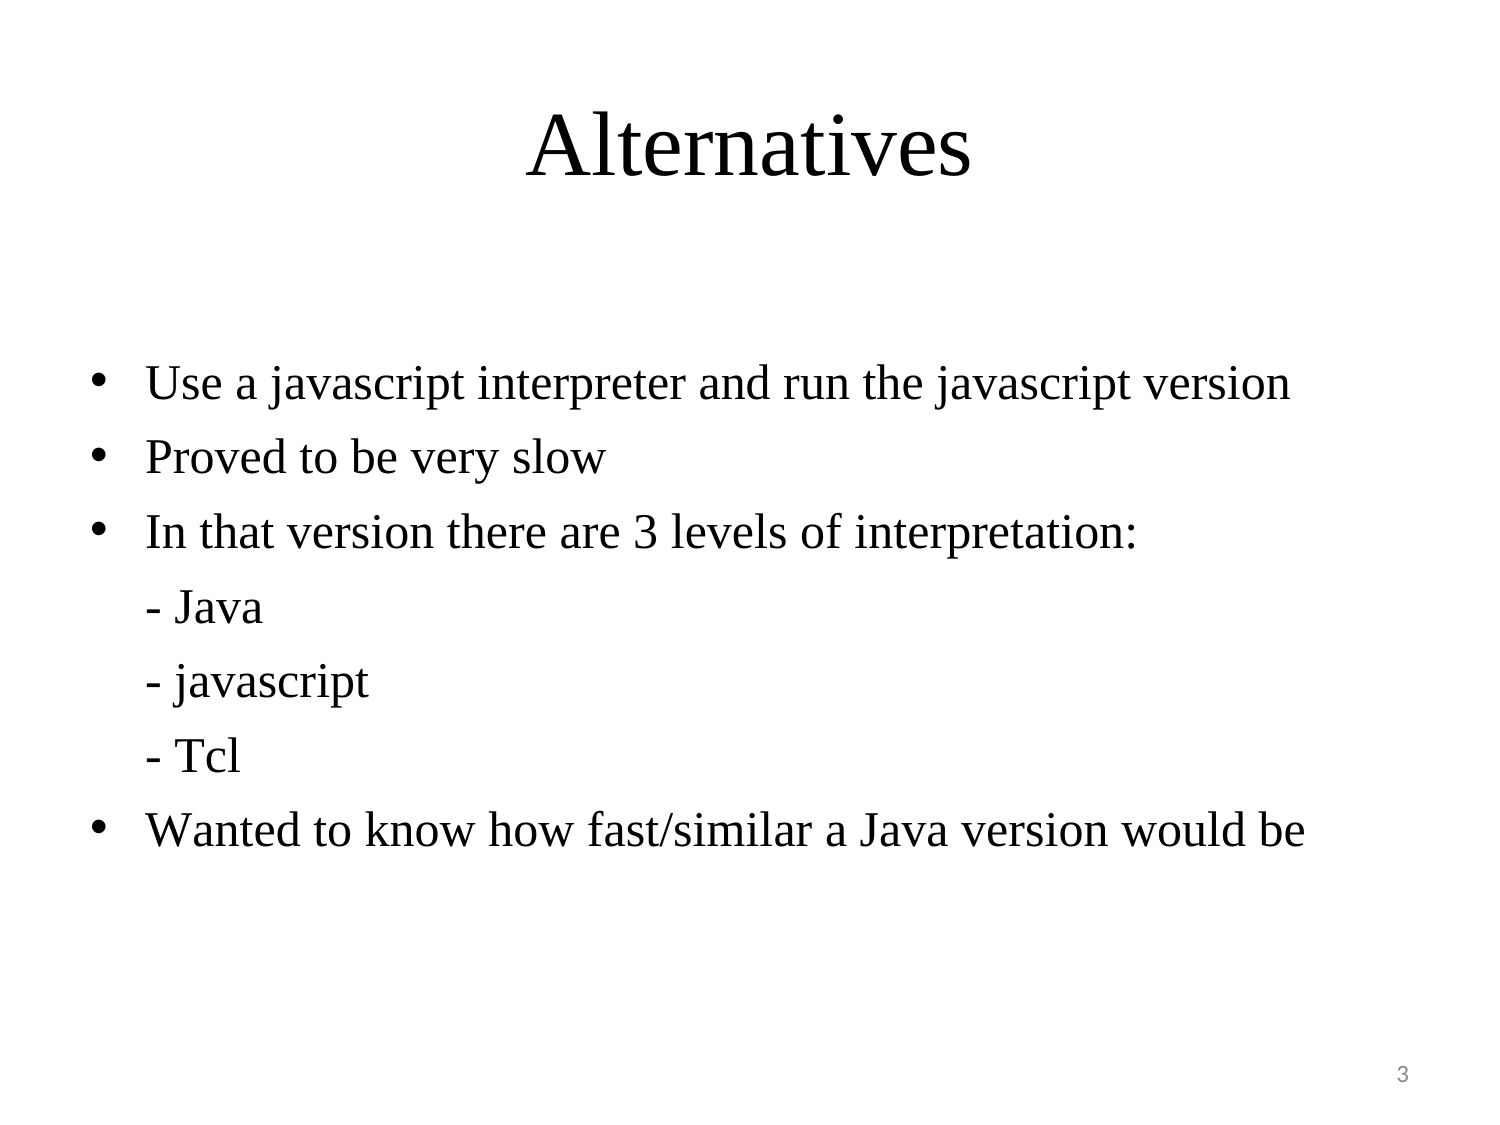

Alternatives
Use a javascript interpreter and run the javascript version
Proved to be very slow
In that version there are 3 levels of interpretation:
- Java
- javascript
- Tcl
Wanted to know how fast/similar a Java version would be
3